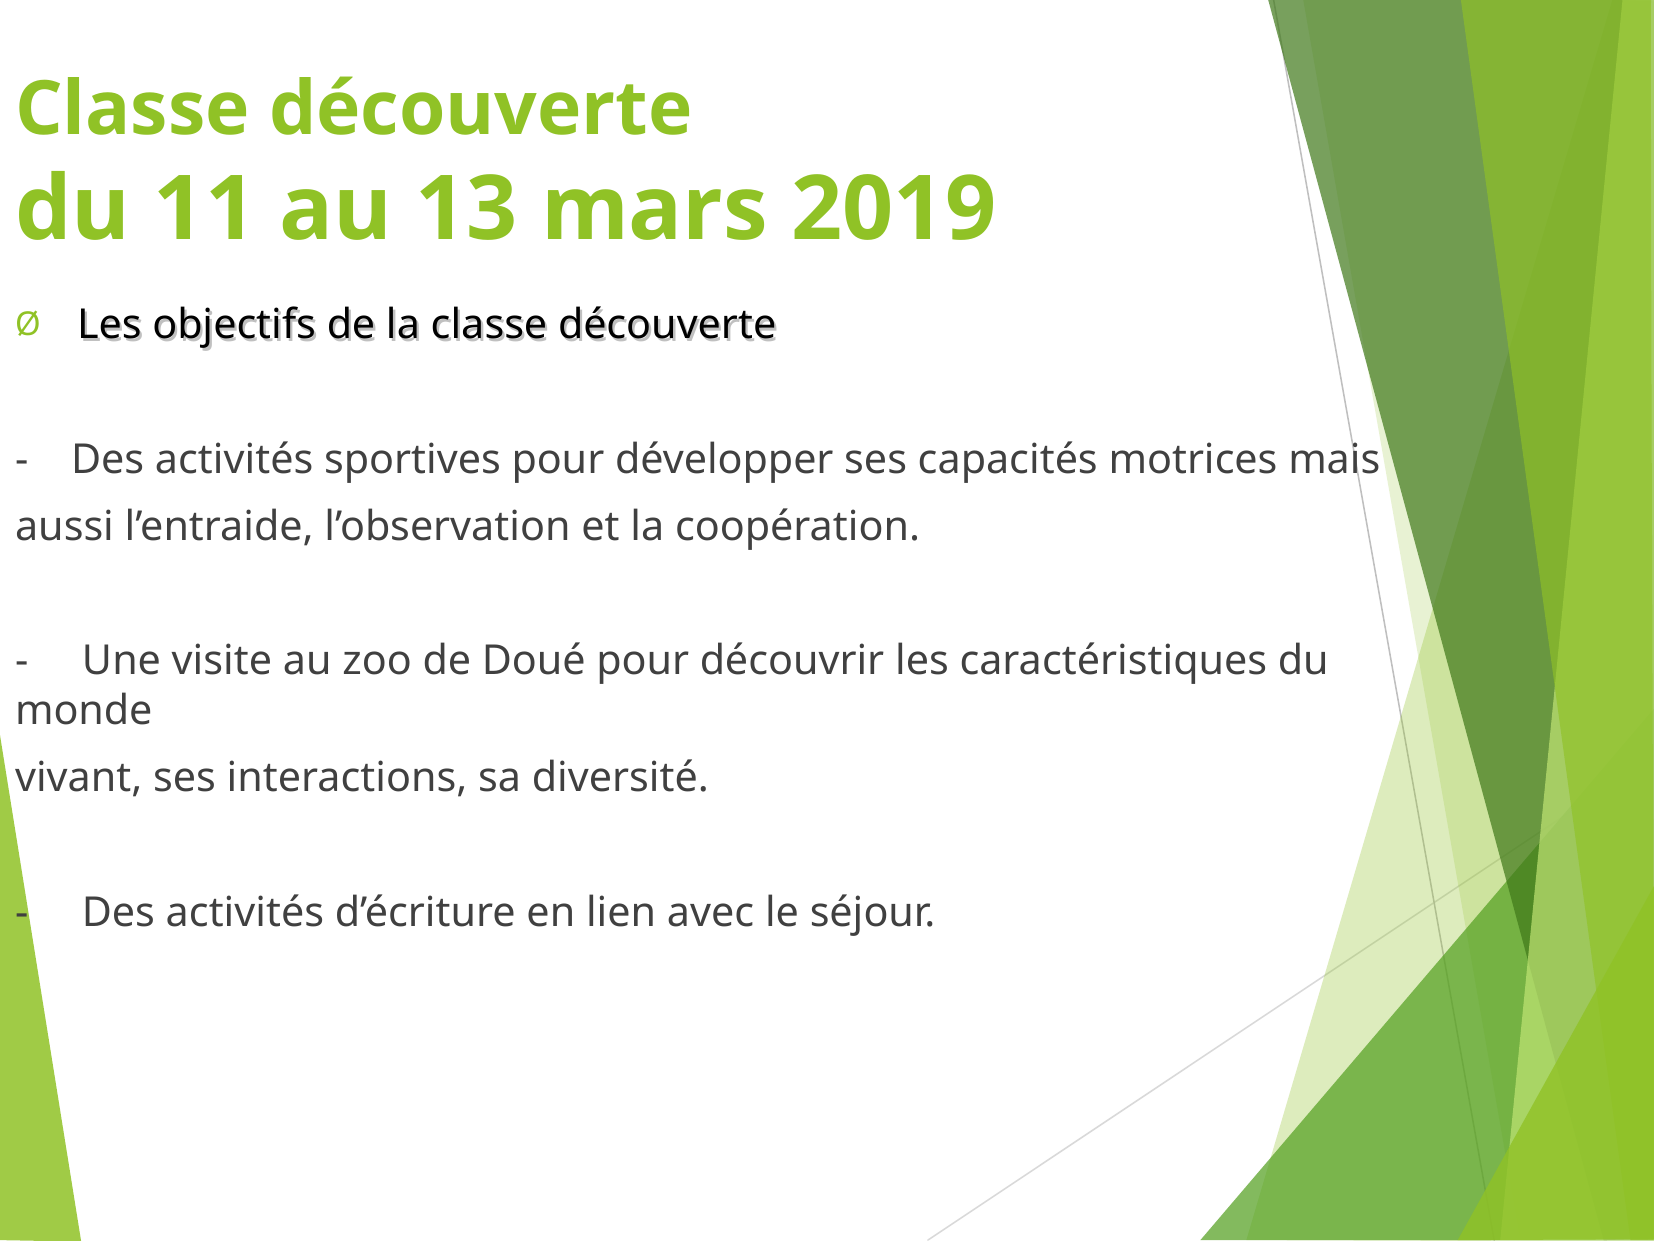

# Classe découverte du 11 au 13 mars 2019
Les objectifs de la classe découverte
- Des activités sportives pour développer ses capacités motrices mais
aussi l’entraide, l’observation et la coopération.
- Une visite au zoo de Doué pour découvrir les caractéristiques du monde
vivant, ses interactions, sa diversité.
- Des activités d’écriture en lien avec le séjour.